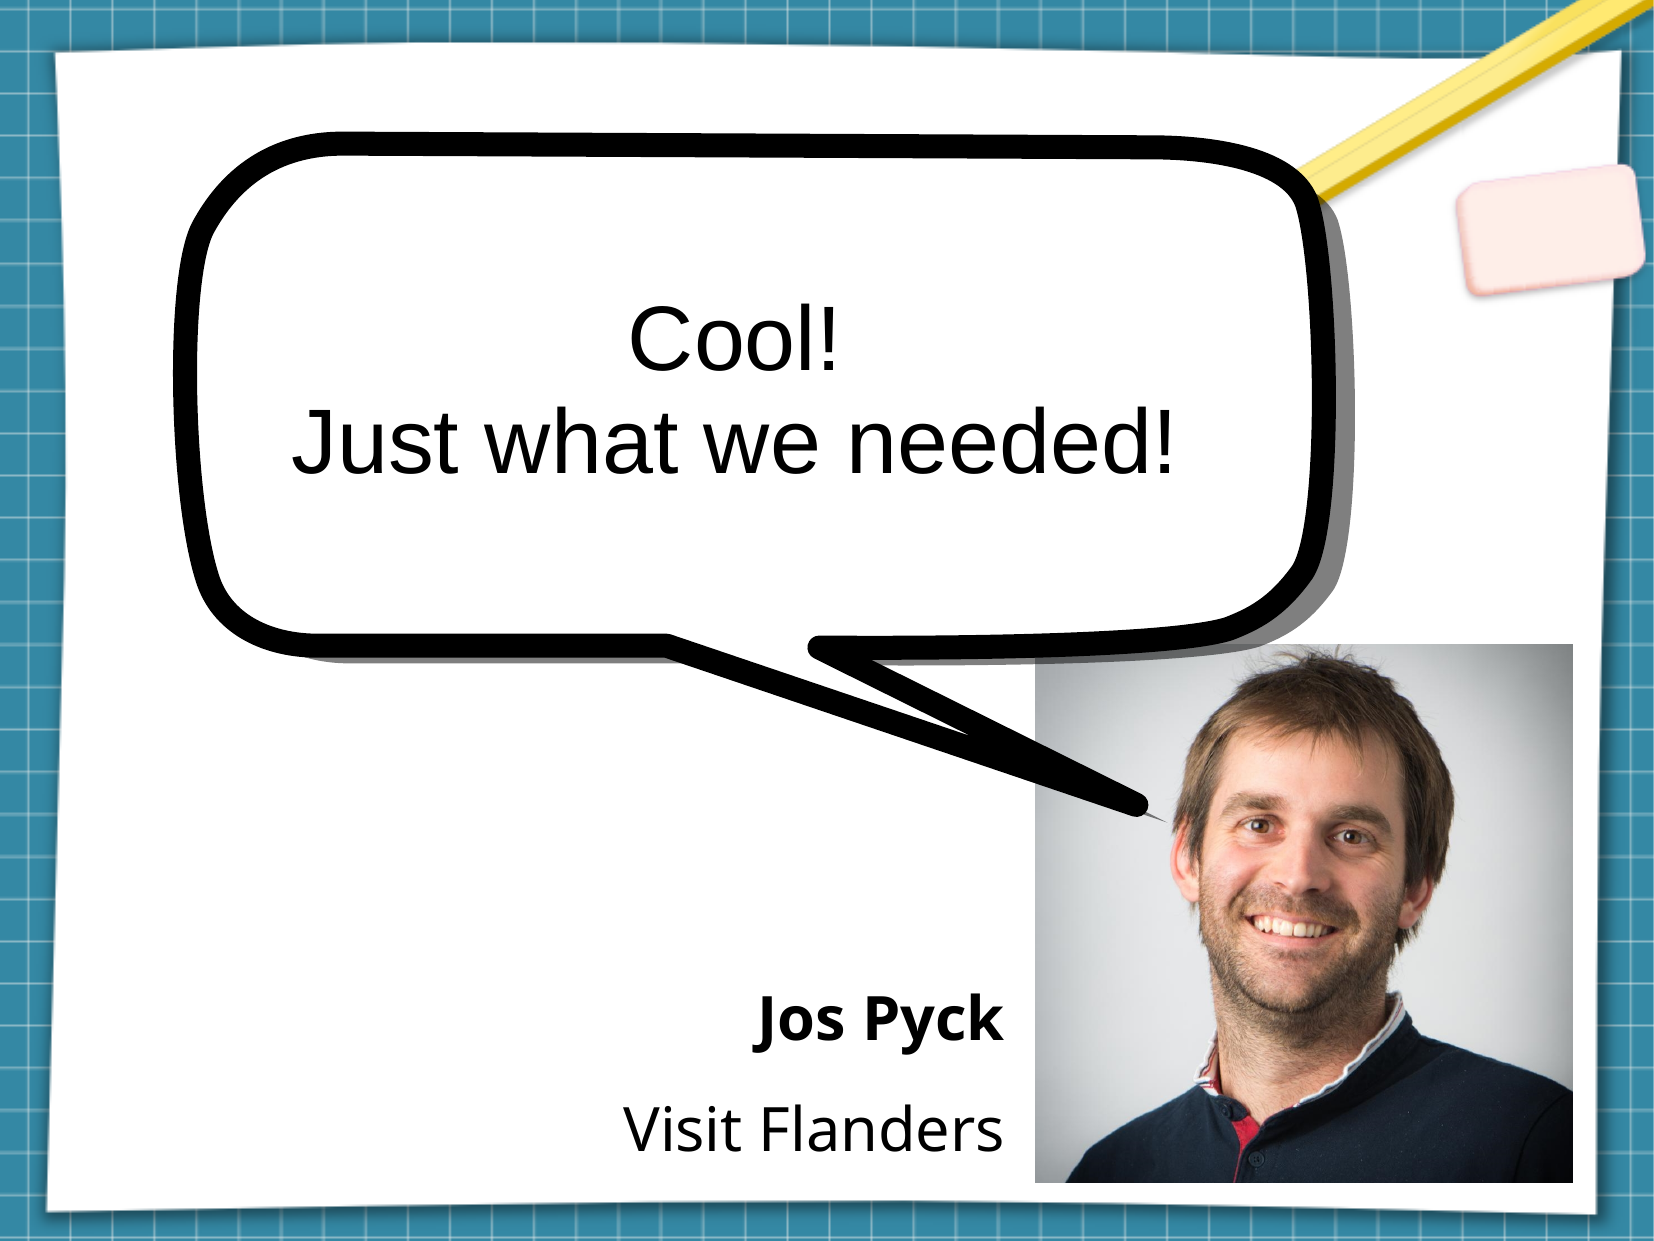

# Cool! Just what we needed!
Jos Pyck
Visit Flanders